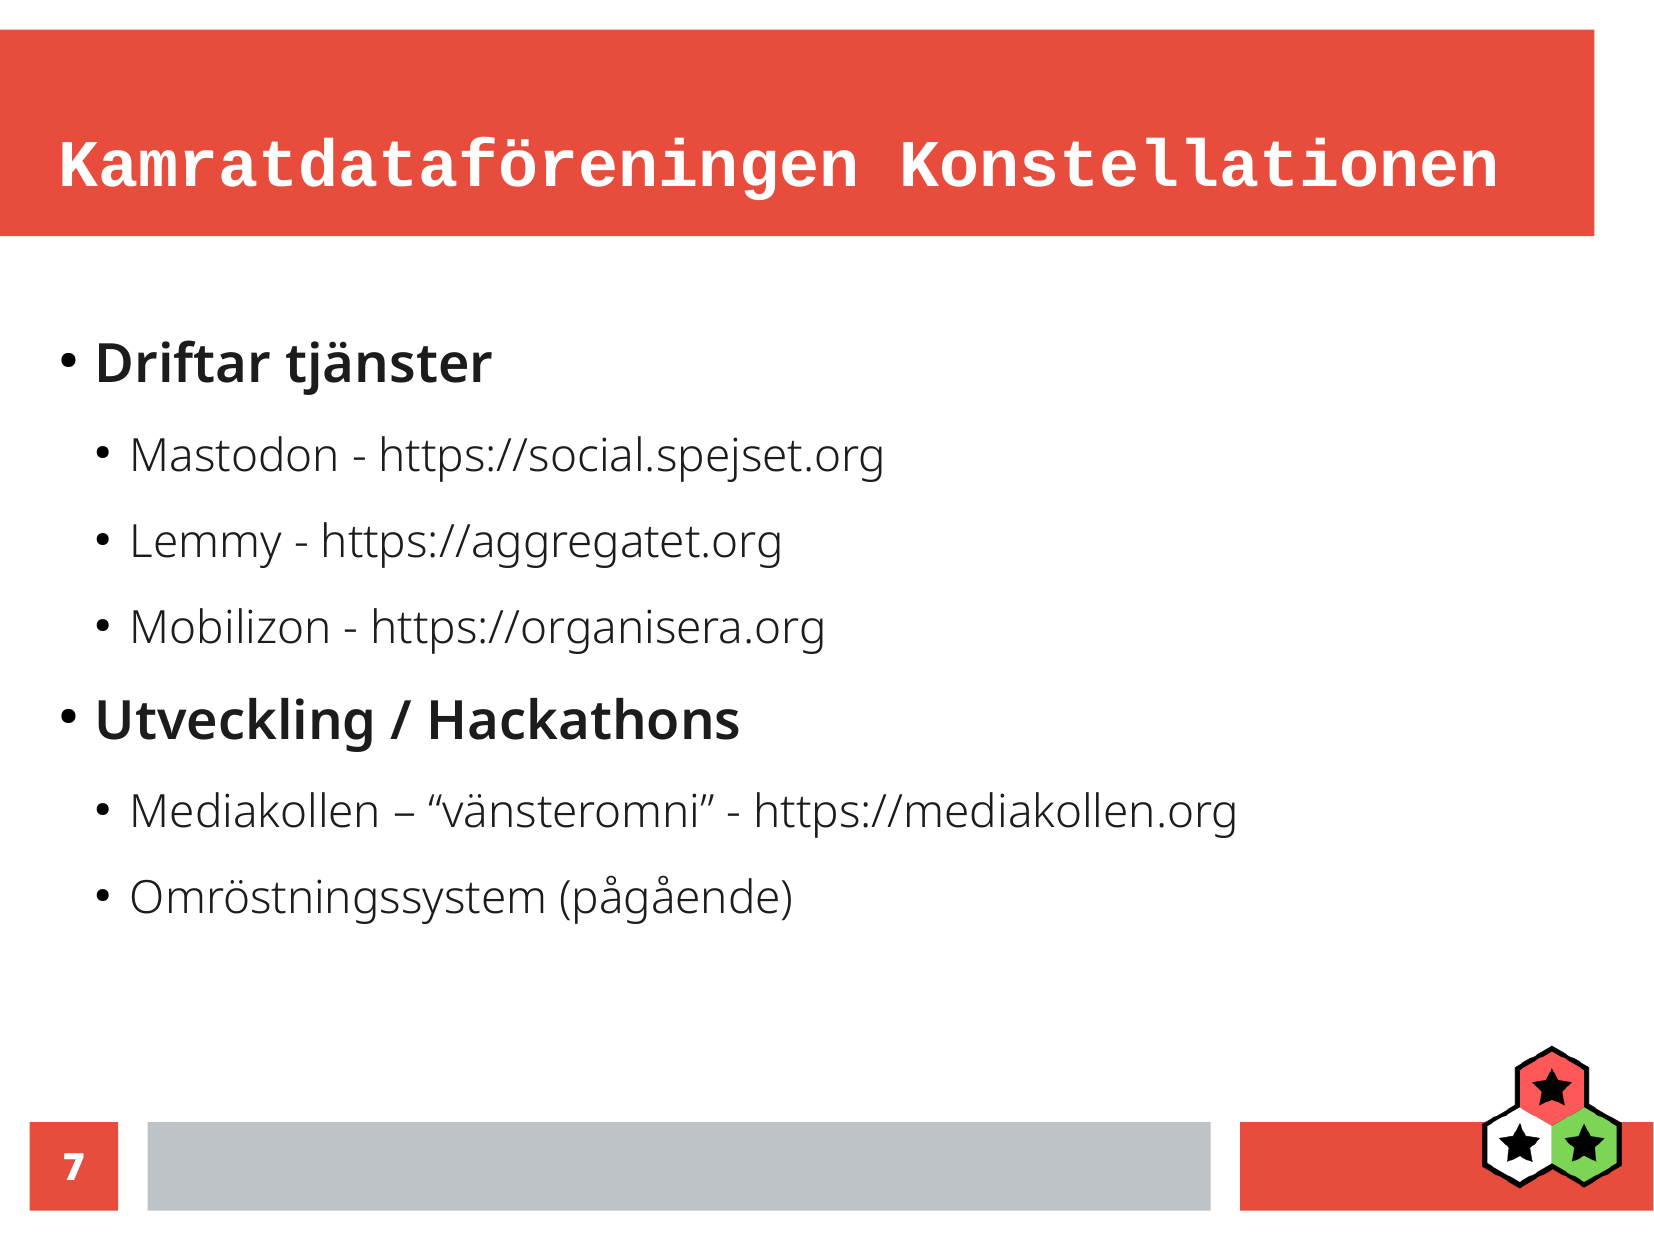

# Kamratdataföreningen Konstellationen
Driftar tjänster
Mastodon - https://social.spejset.org
Lemmy - https://aggregatet.org
Mobilizon - https://organisera.org
Utveckling / Hackathons
Mediakollen – “vänsteromni” - https://mediakollen.org
Omröstningssystem (pågående)
7